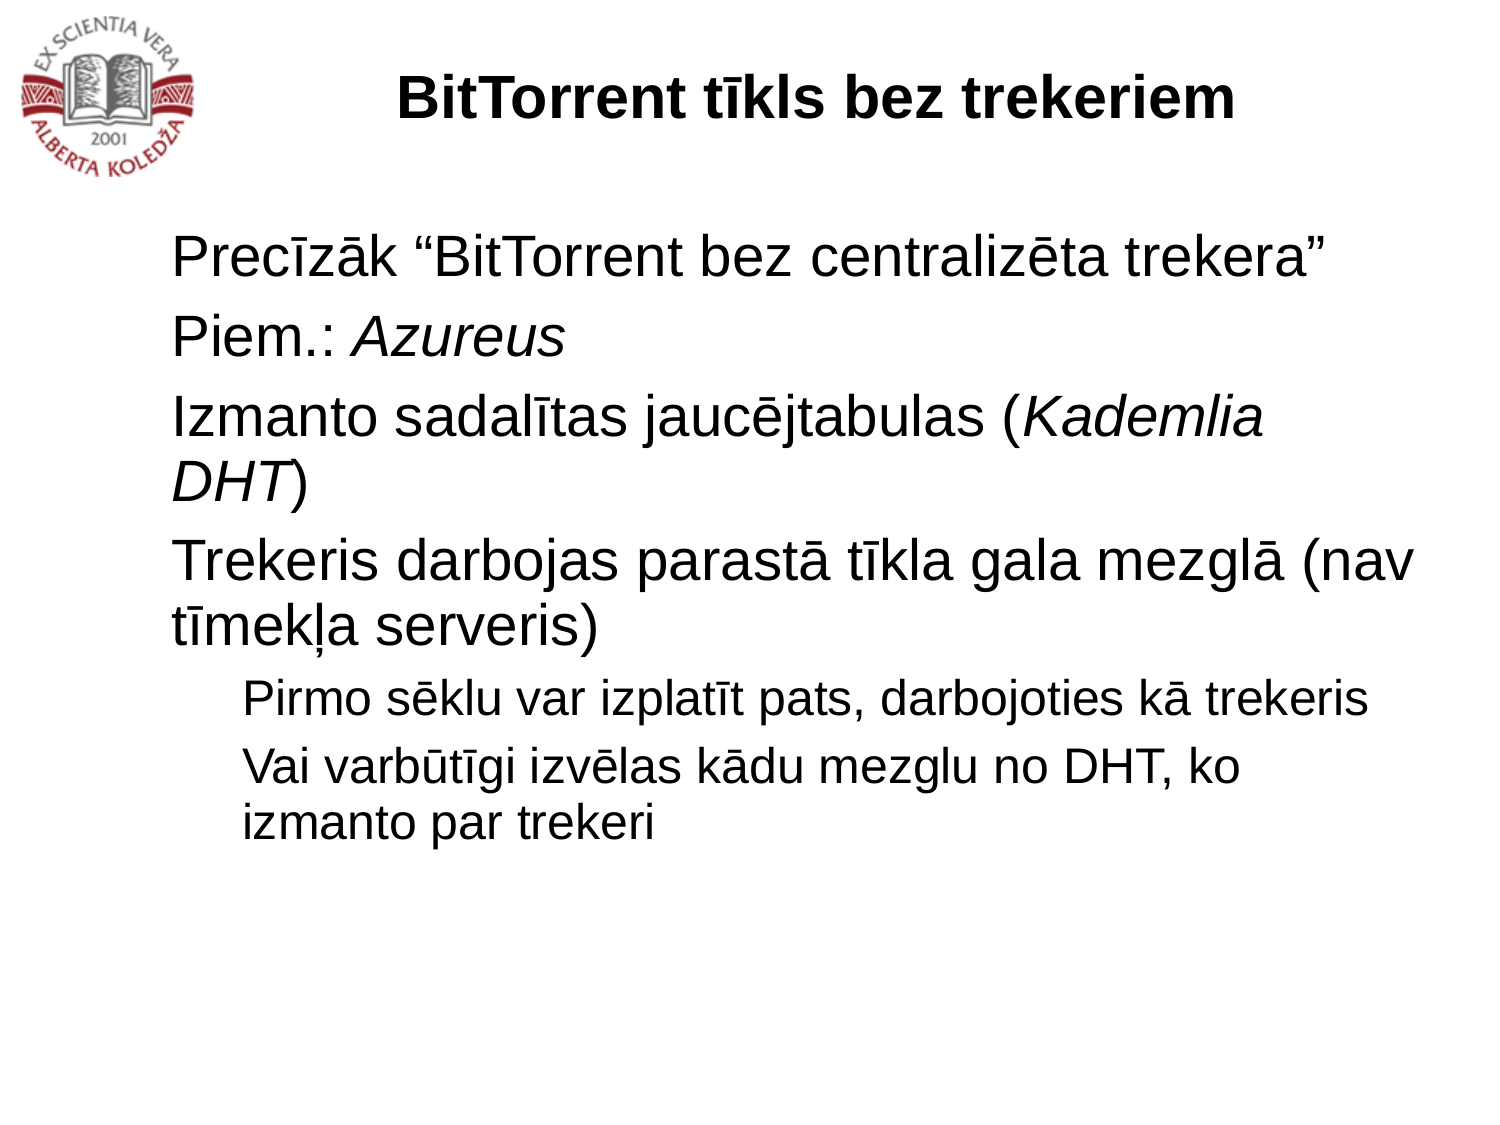

# BitTorrent tīkls bez trekeriem
Precīzāk “BitTorrent bez centralizēta trekera”
Piem.: Azureus
Izmanto sadalītas jaucējtabulas (Kademlia DHT)
Trekeris darbojas parastā tīkla gala mezglā (nav tīmekļa serveris)
Pirmo sēklu var izplatīt pats, darbojoties kā trekeris
Vai varbūtīgi izvēlas kādu mezglu no DHT, ko izmanto par trekeri